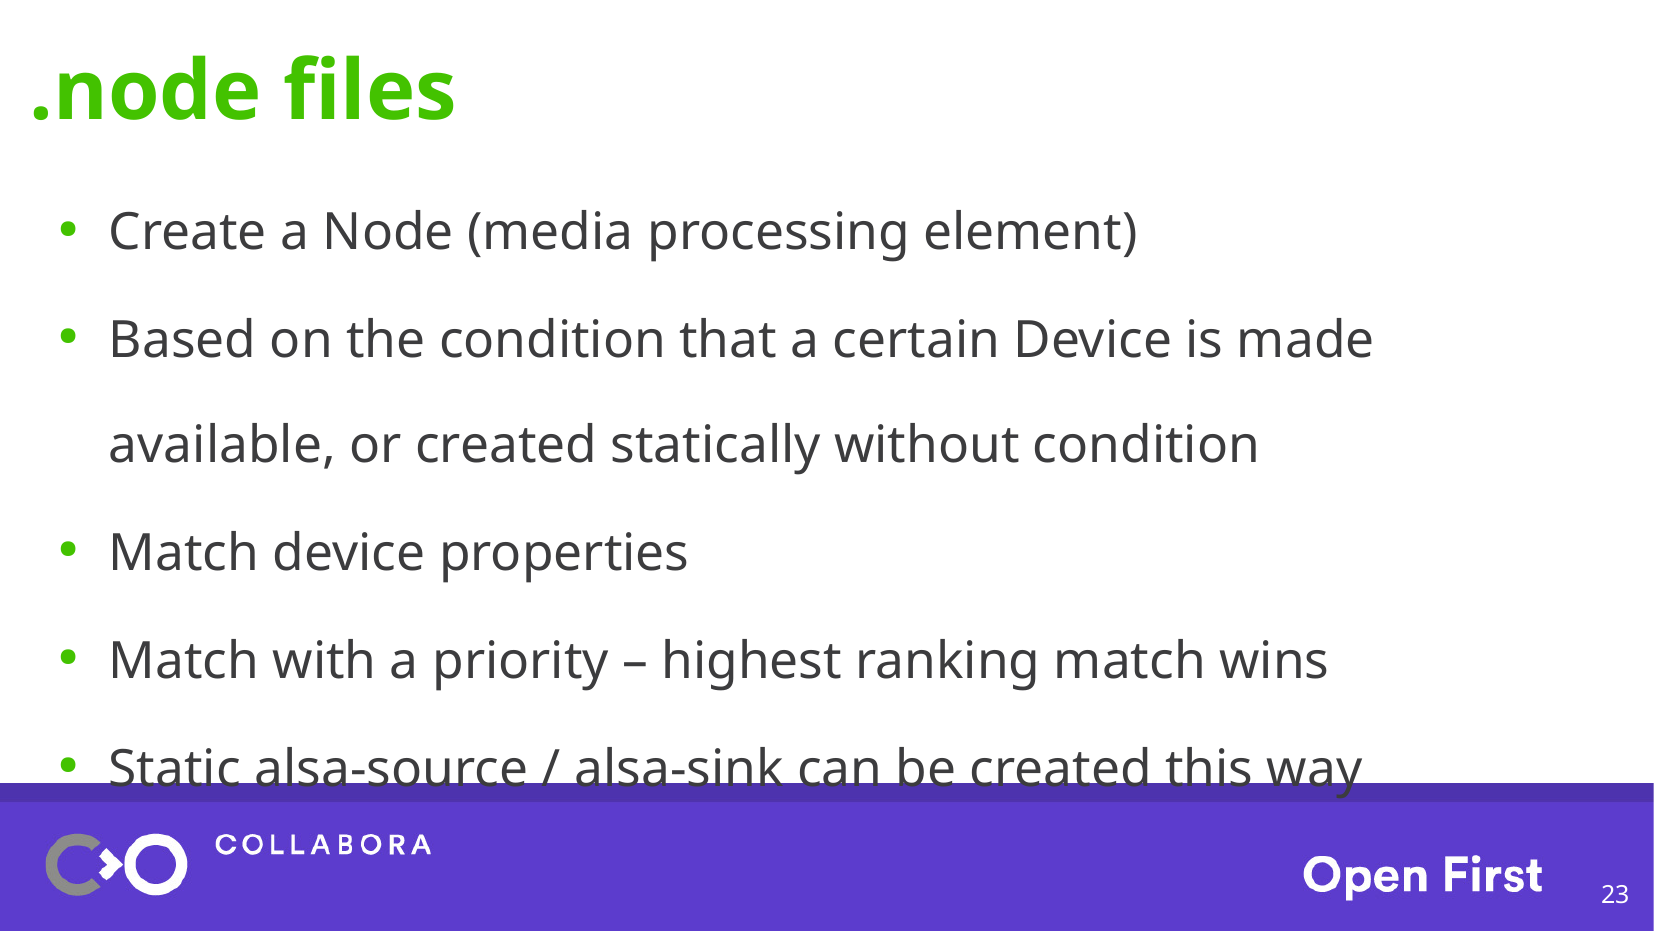

# .node files
Create a Node (media processing element)
Based on the condition that a certain Device is made available, or created statically without condition
Match device properties
Match with a priority – highest ranking match wins
Static alsa-source / alsa-sink can be created this way